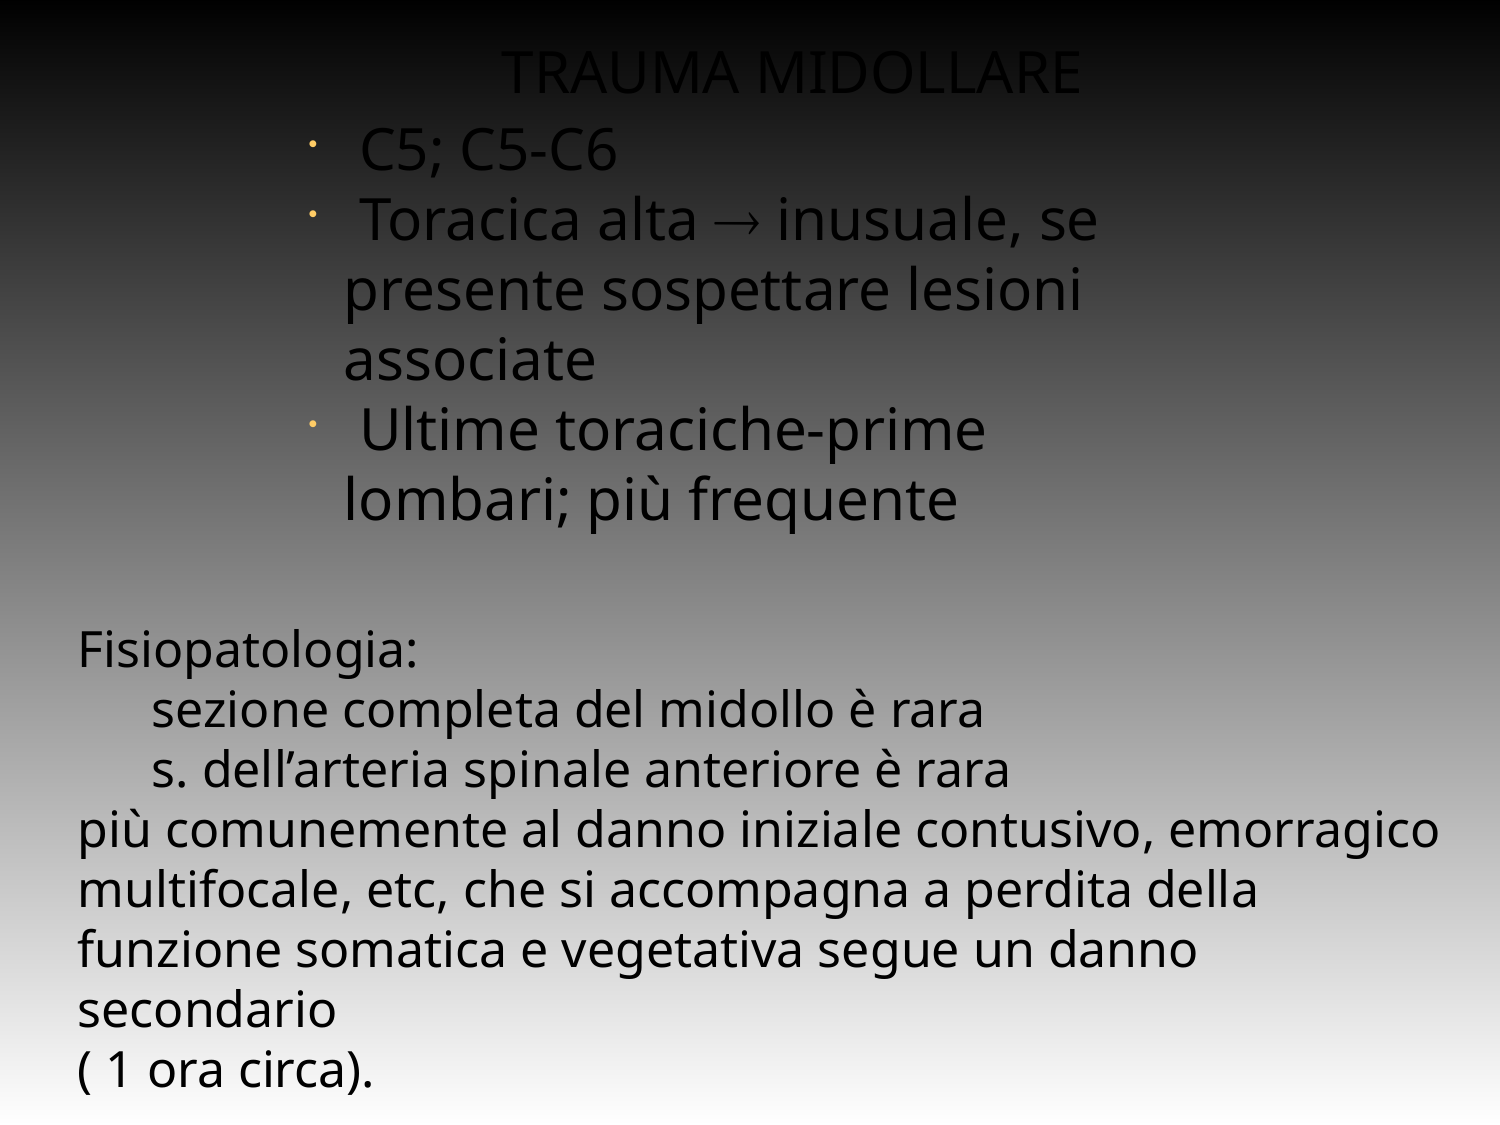

TRAUMA MIDOLLARE
 C5; C5-C6
 Toracica alta  inusuale, se presente sospettare lesioni associate
 Ultime toraciche-prime lombari; più frequente
Fisiopatologia:
 	sezione completa del midollo è rara
	s. dell’arteria spinale anteriore è rara
più comunemente al danno iniziale contusivo, emorragico multifocale, etc, che si accompagna a perdita della funzione somatica e vegetativa segue un danno secondario
( 1 ora circa).